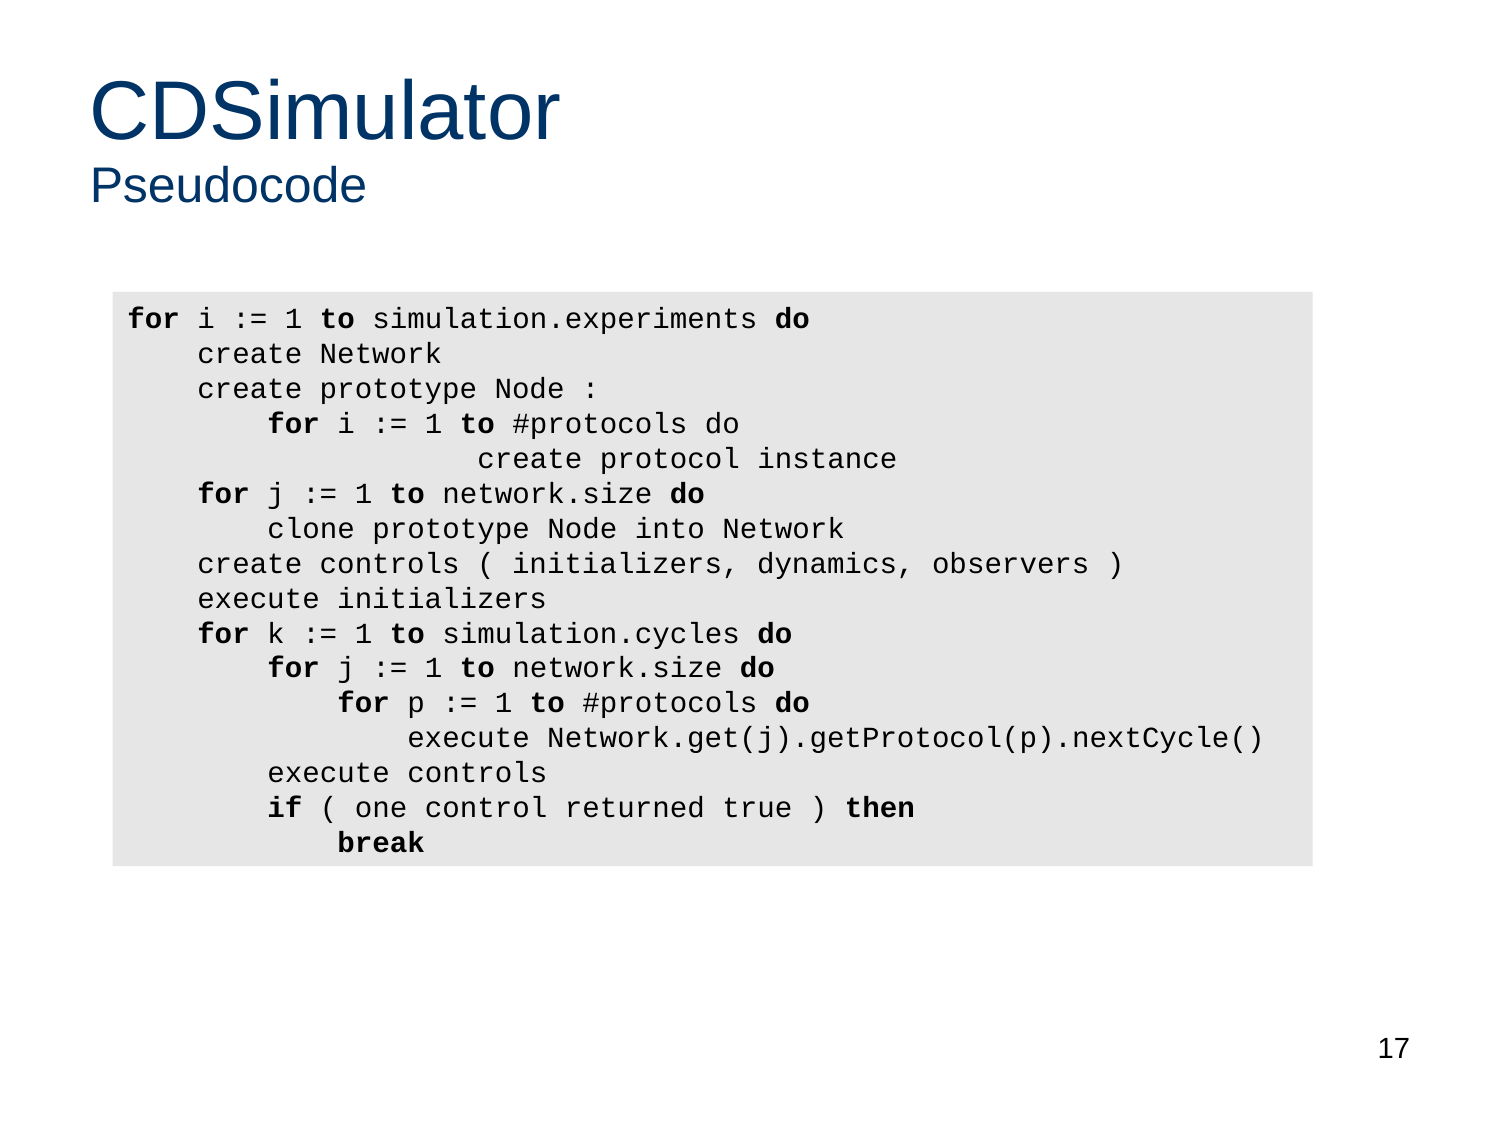

# CDSimulator Pseudocode
for i := 1 to simulation.experiments do
 create Network
 create prototype Node :
 for i := 1 to #protocols do
 create protocol instance
 for j := 1 to network.size do
 clone prototype Node into Network
 create controls ( initializers, dynamics, observers )
 execute initializers
 for k := 1 to simulation.cycles do
 for j := 1 to network.size do
 for p := 1 to #protocols do
 execute Network.get(j).getProtocol(p).nextCycle()
 execute controls
 if ( one control returned true ) then
 break
17